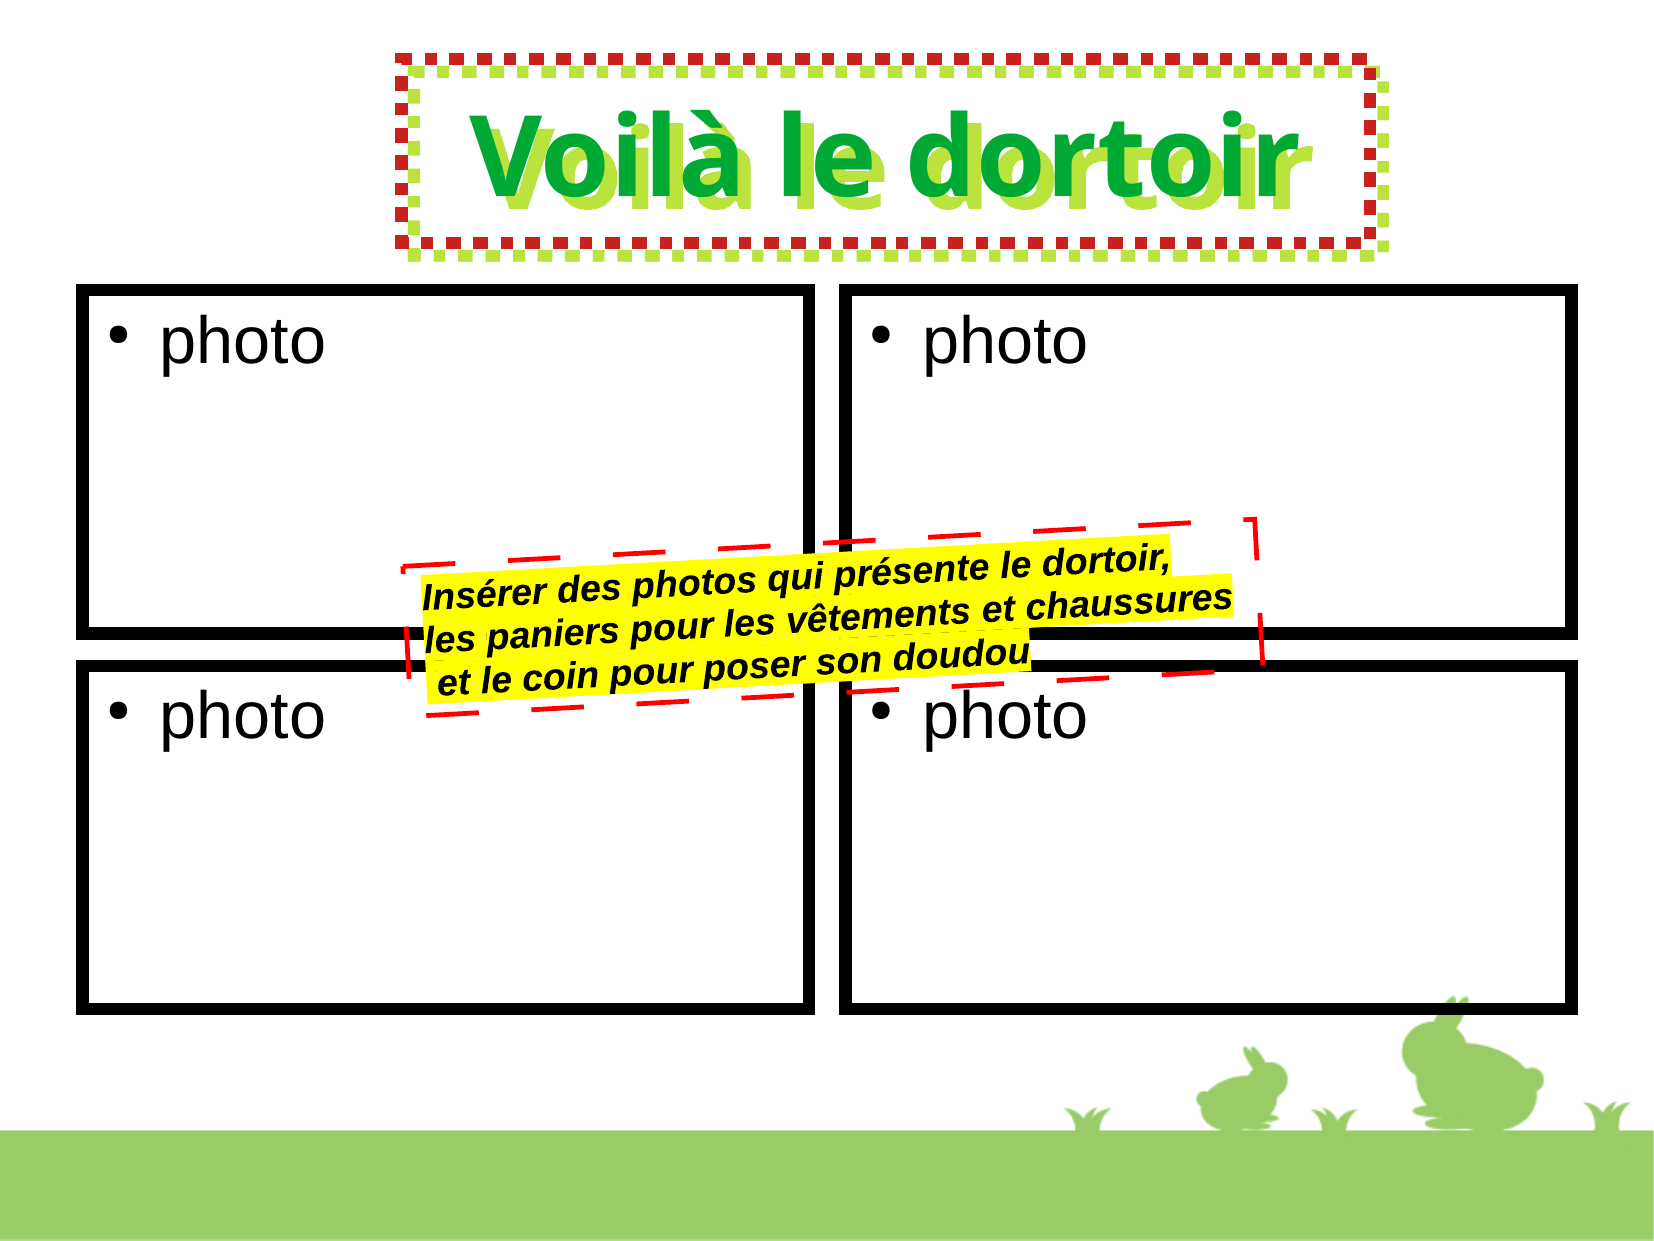

# Voilà le dortoir
photo
photo
photo
photo